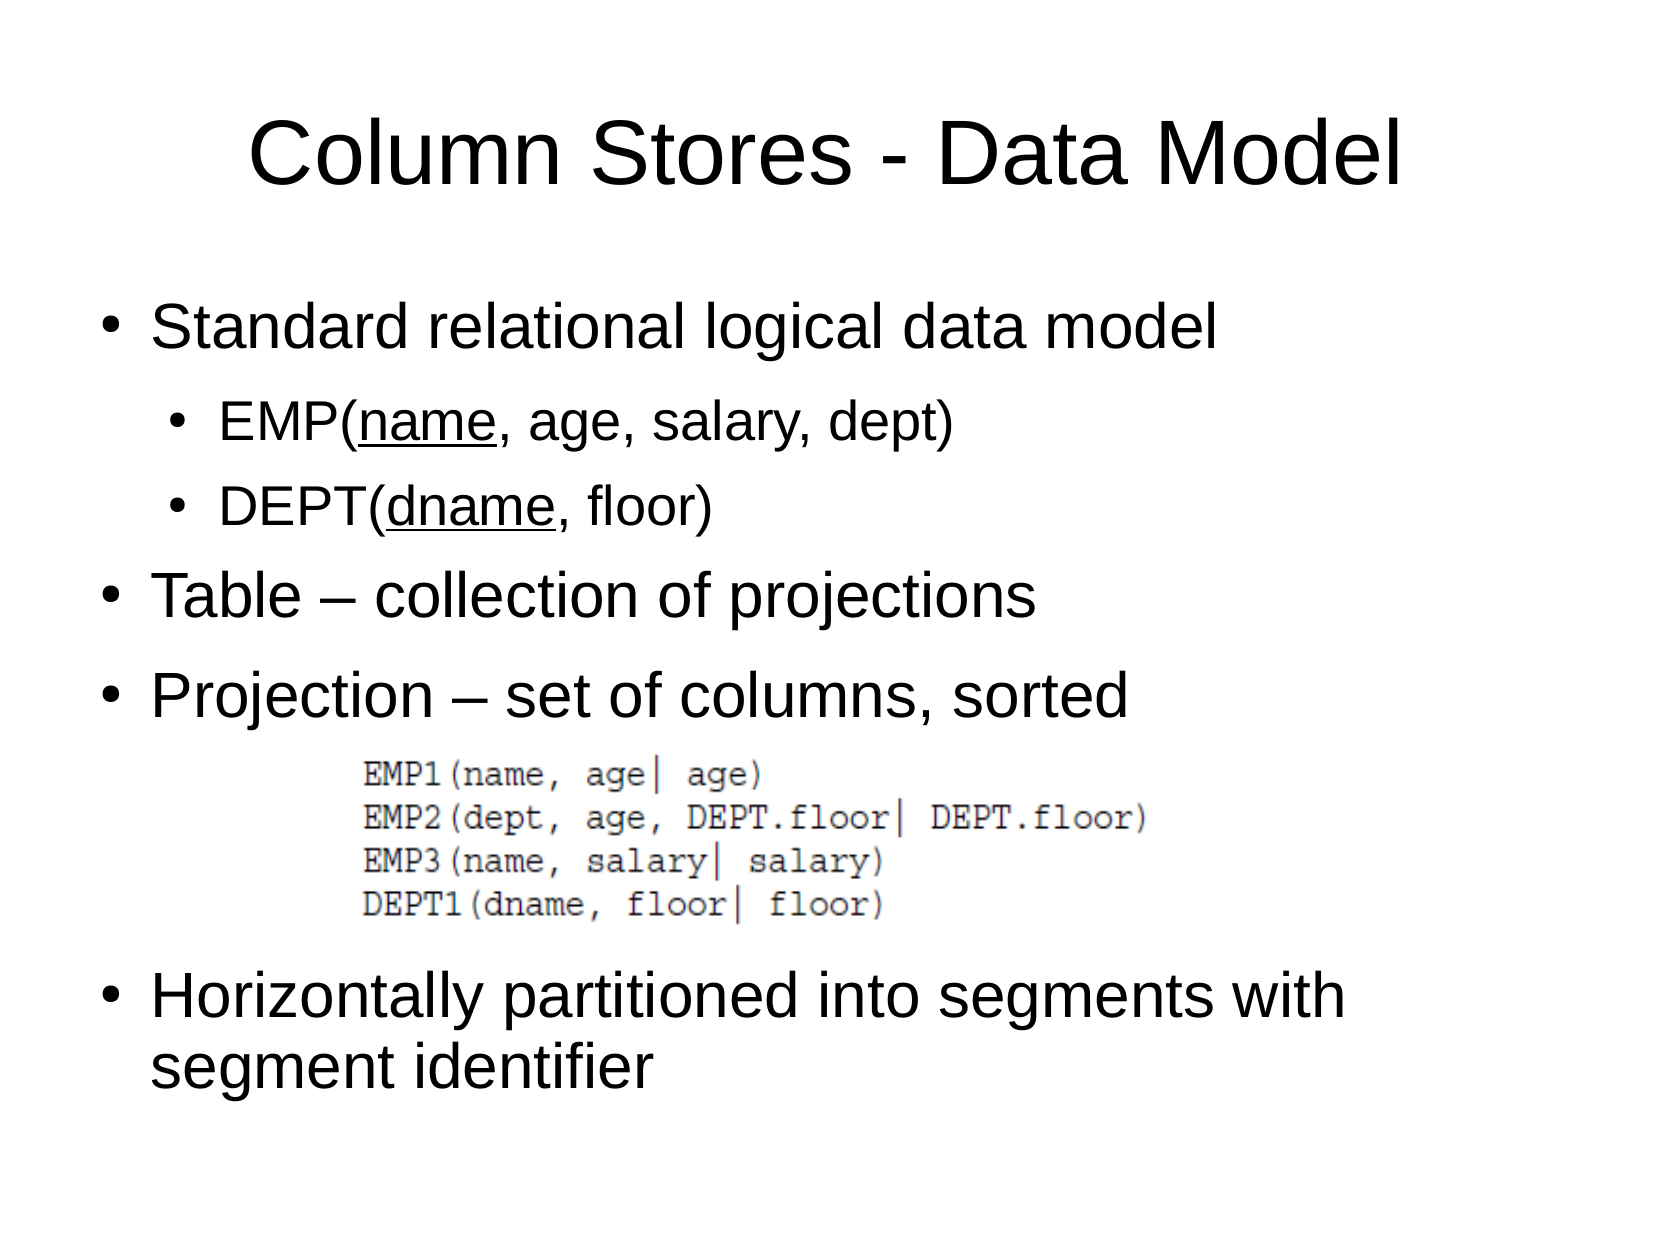

# Column Stores - Data Model
Standard relational logical data model
EMP(name, age, salary, dept)
DEPT(dname, floor)
Table – collection of projections
Projection – set of columns, sorted
Horizontally partitioned into segments with segment identifier